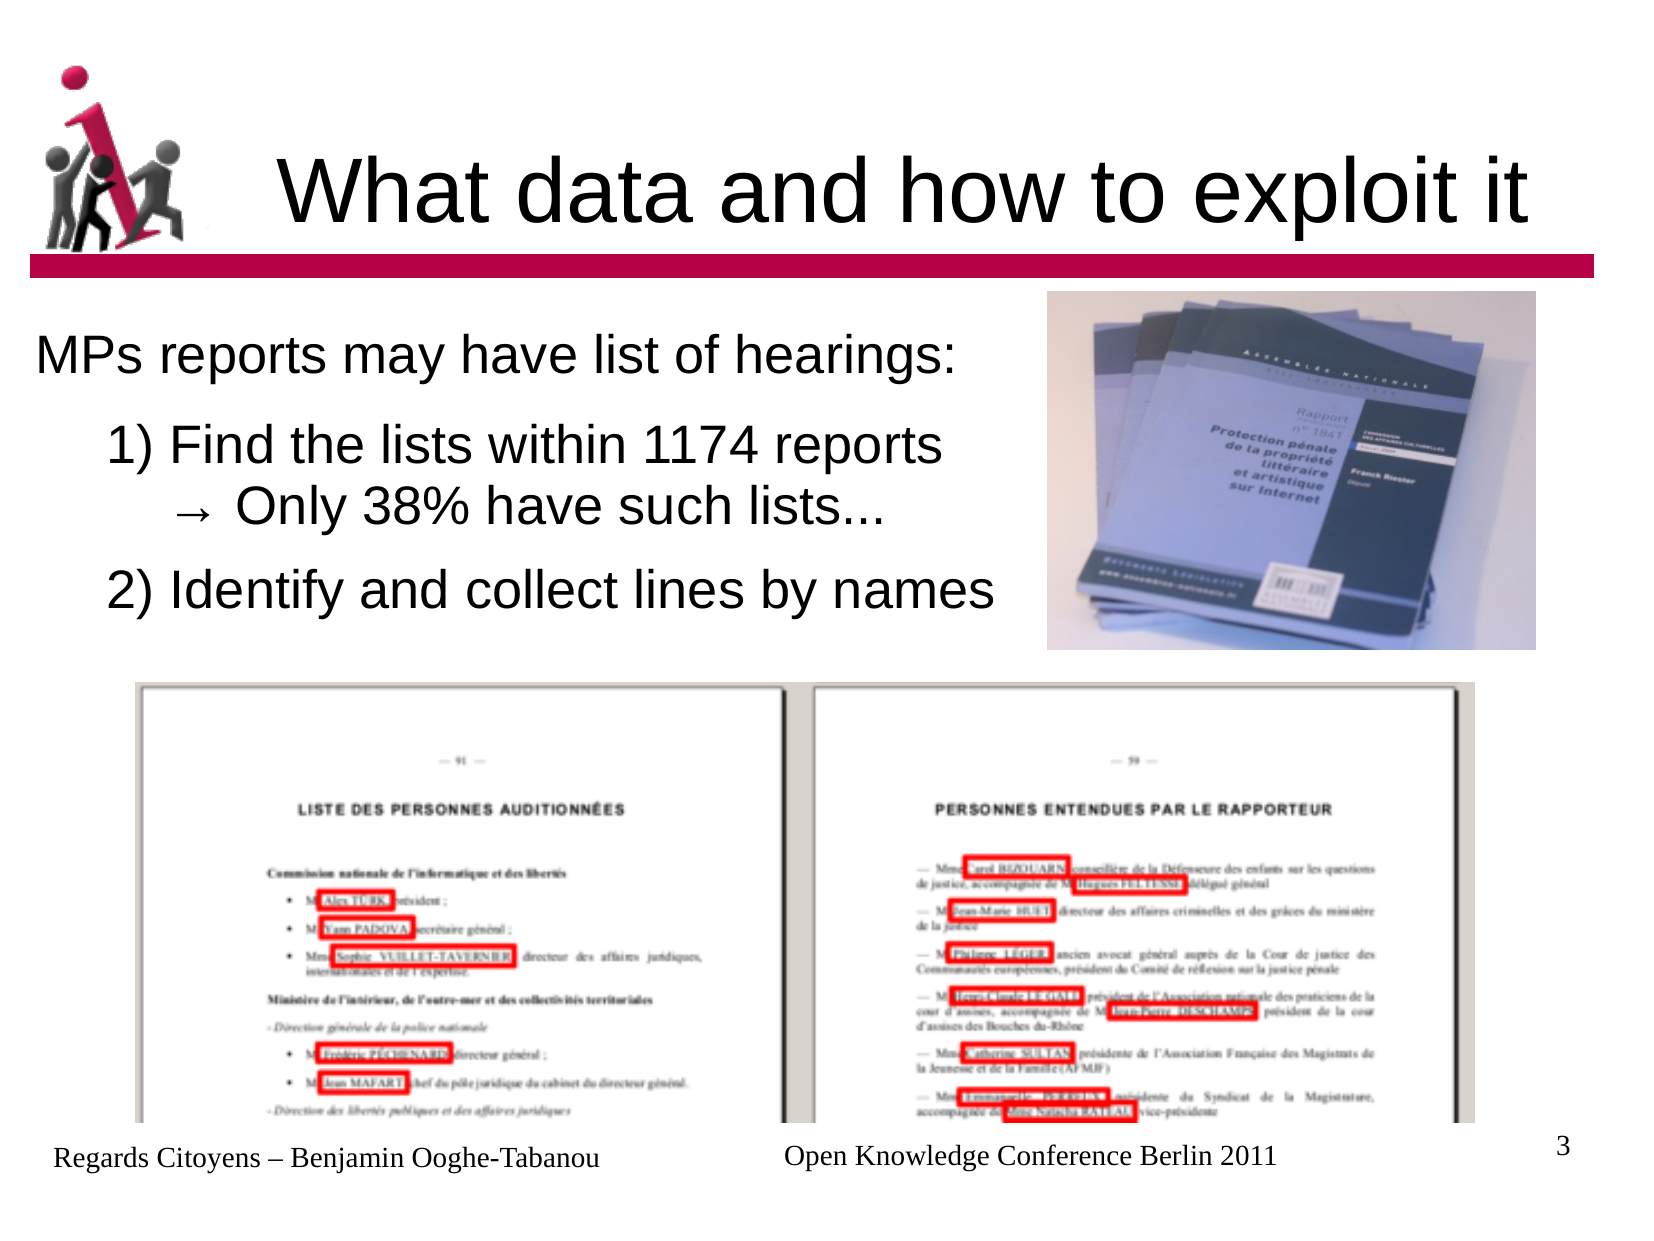

# What data and how to exploit it
MPs reports may have list of hearings:
1) Find the lists within 1174 reports
 → Only 38% have such lists...
2) Identify and collect lines by names
3
Benjamin Ooghe-Tabanou - Open Knowledge Conference Berlin 2011